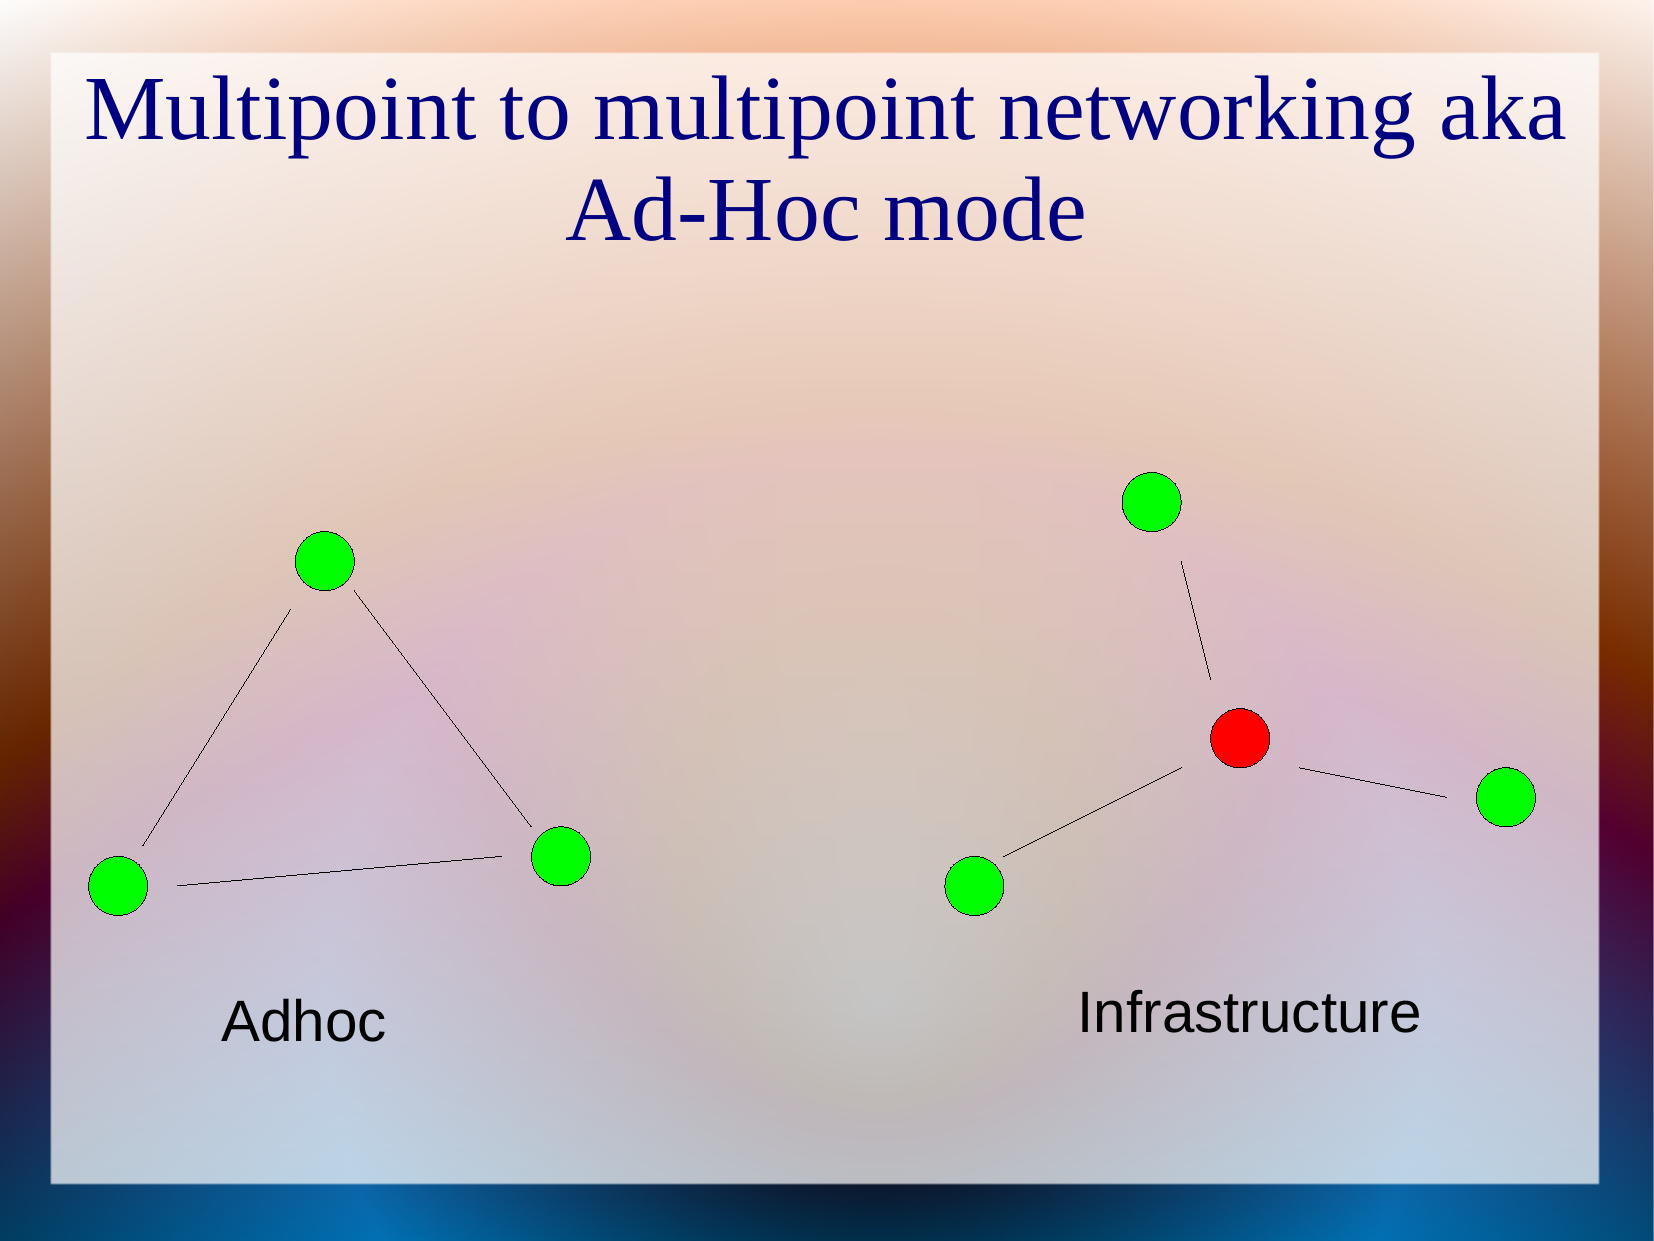

# Multipoint to multipoint networking aka Ad-Hoc mode
Infrastructure
Adhoc